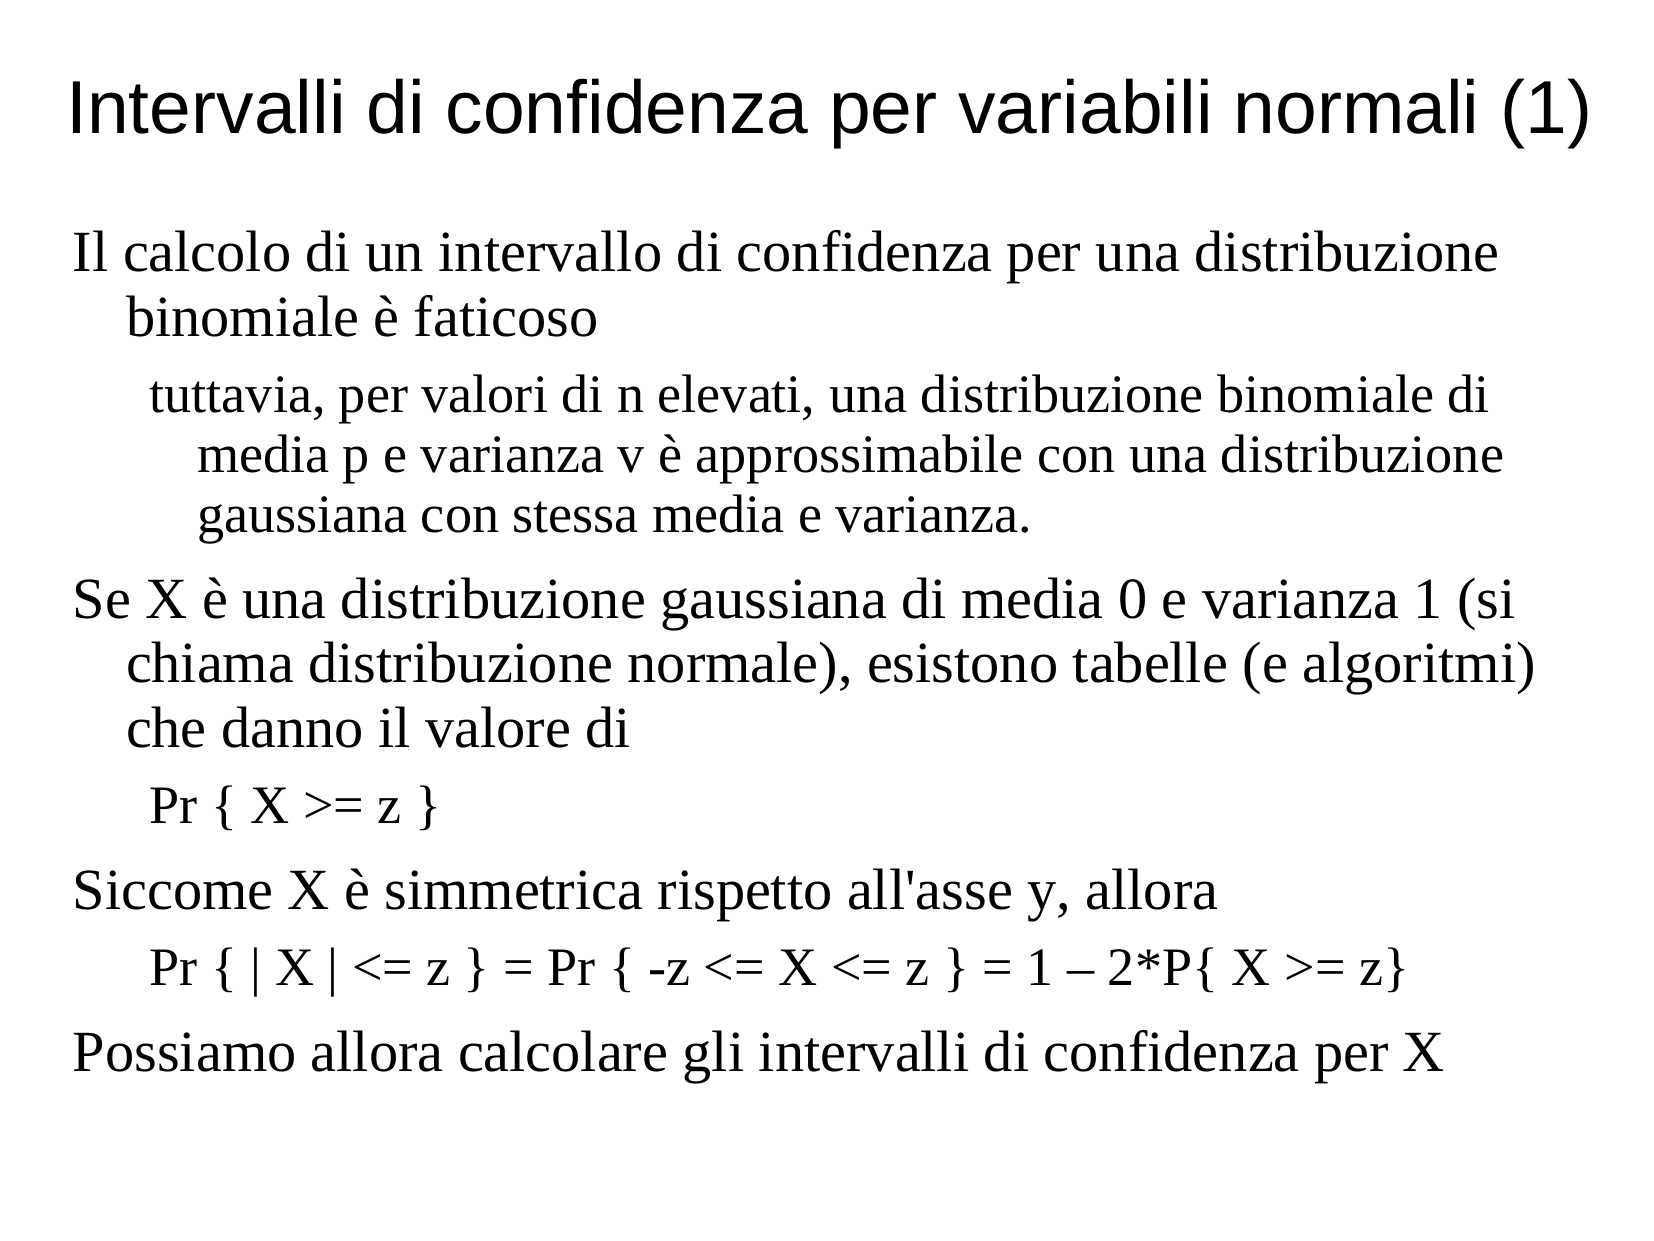

# Intervalli di confidenza per variabili normali (1)
Il calcolo di un intervallo di confidenza per una distribuzione binomiale è faticoso
tuttavia, per valori di n elevati, una distribuzione binomiale di media p e varianza v è approssimabile con una distribuzione gaussiana con stessa media e varianza.
Se X è una distribuzione gaussiana di media 0 e varianza 1 (si chiama distribuzione normale), esistono tabelle (e algoritmi) che danno il valore di
Pr { X >= z }
Siccome X è simmetrica rispetto all'asse y, allora
Pr { | X | <= z } = Pr { -z <= X <= z } = 1 – 2*P{ X >= z}
Possiamo allora calcolare gli intervalli di confidenza per X